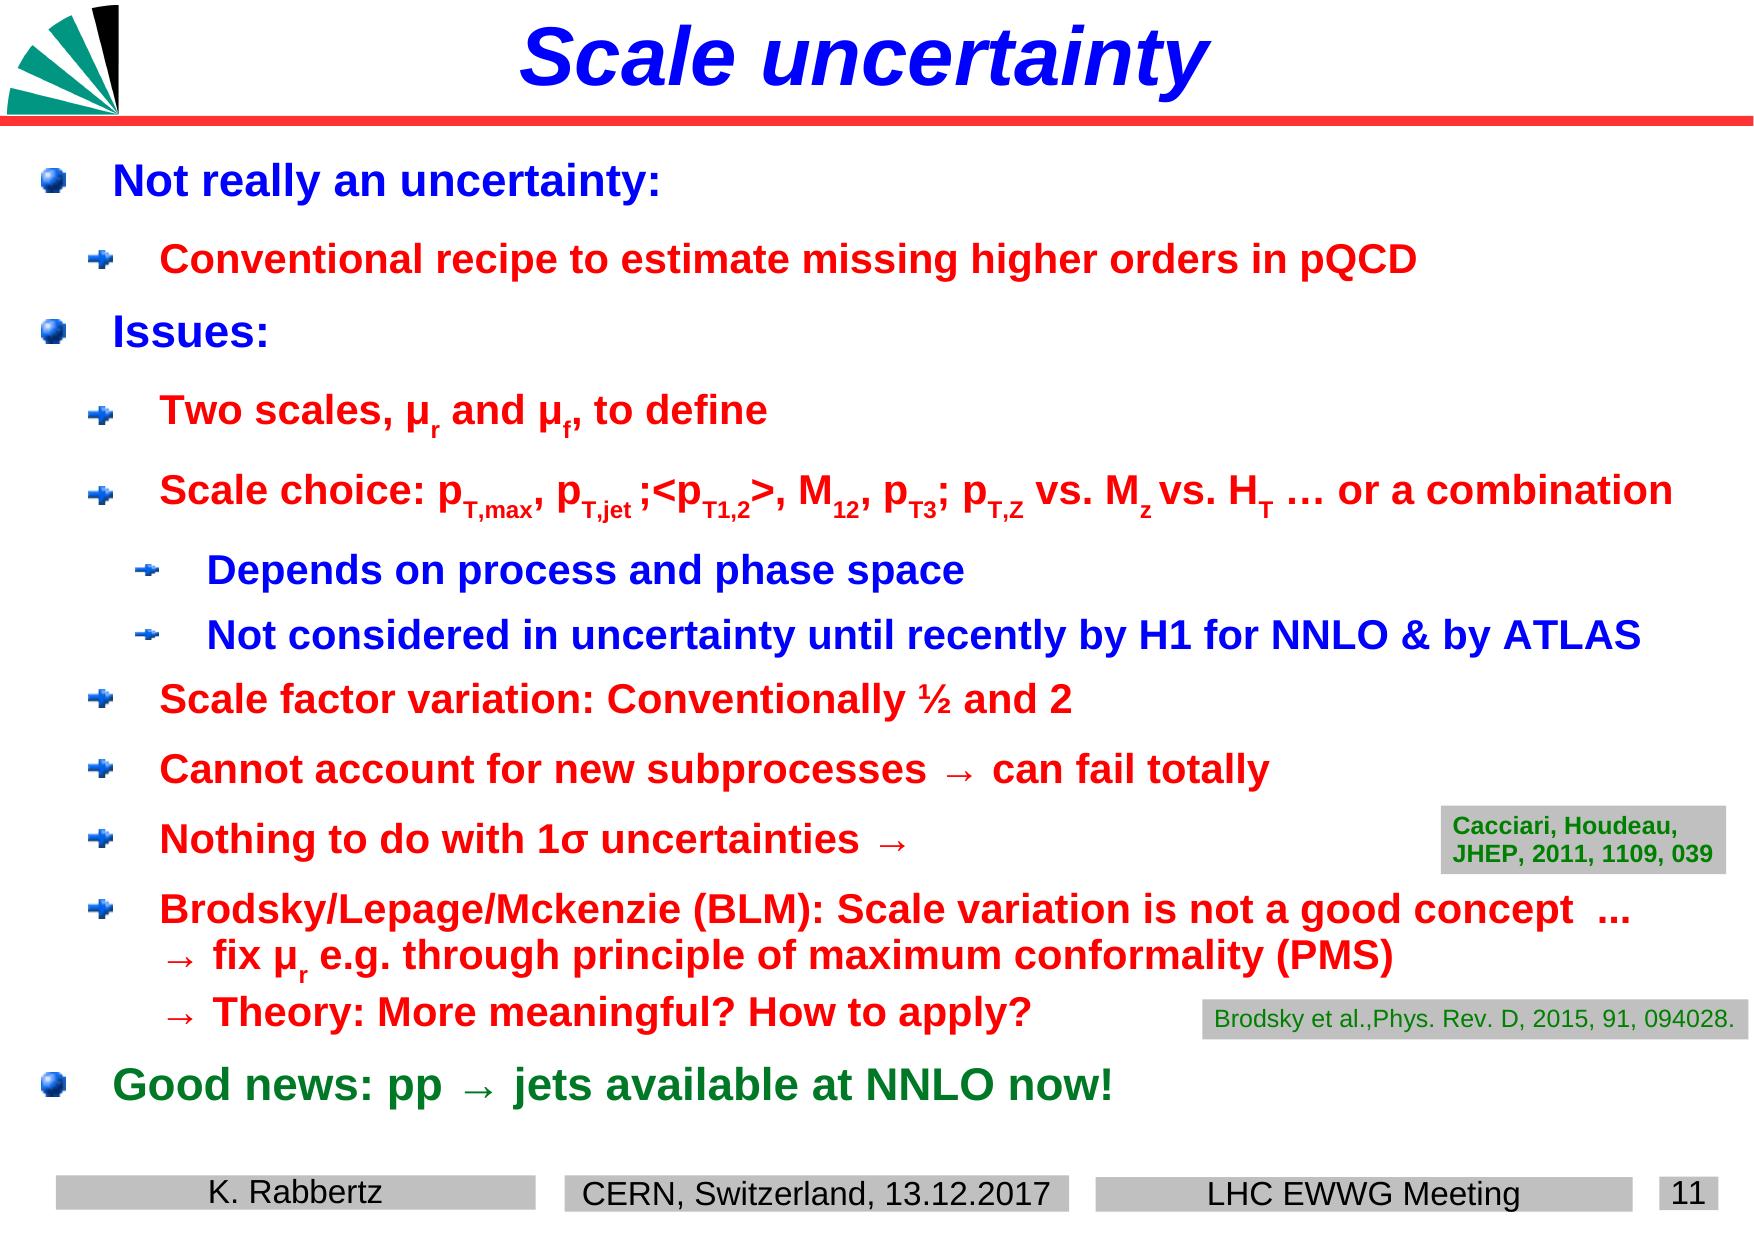

# Scale uncertainty
Not really an uncertainty:
Conventional recipe to estimate missing higher orders in pQCD
Issues:
Two scales, μr and μf, to define
Scale choice: pT,max, pT,jet ;<pT1,2>, M12, pT3; pT,Z vs. Mz vs. HT … or a combination
Depends on process and phase space
Not considered in uncertainty until recently by H1 for NNLO & by ATLAS
Scale factor variation: Conventionally ½ and 2
Cannot account for new subprocesses → can fail totally
Nothing to do with 1σ uncertainties →
Brodsky/Lepage/Mckenzie (BLM): Scale variation is not a good concept ... → fix μr e.g. through principle of maximum conformality (PMS) → Theory: More meaningful? How to apply?
Good news: pp → jets available at NNLO now!
Cacciari, Houdeau,
JHEP, 2011, 1109, 039
Brodsky et al.,Phys. Rev. D, 2015, 91, 094028.